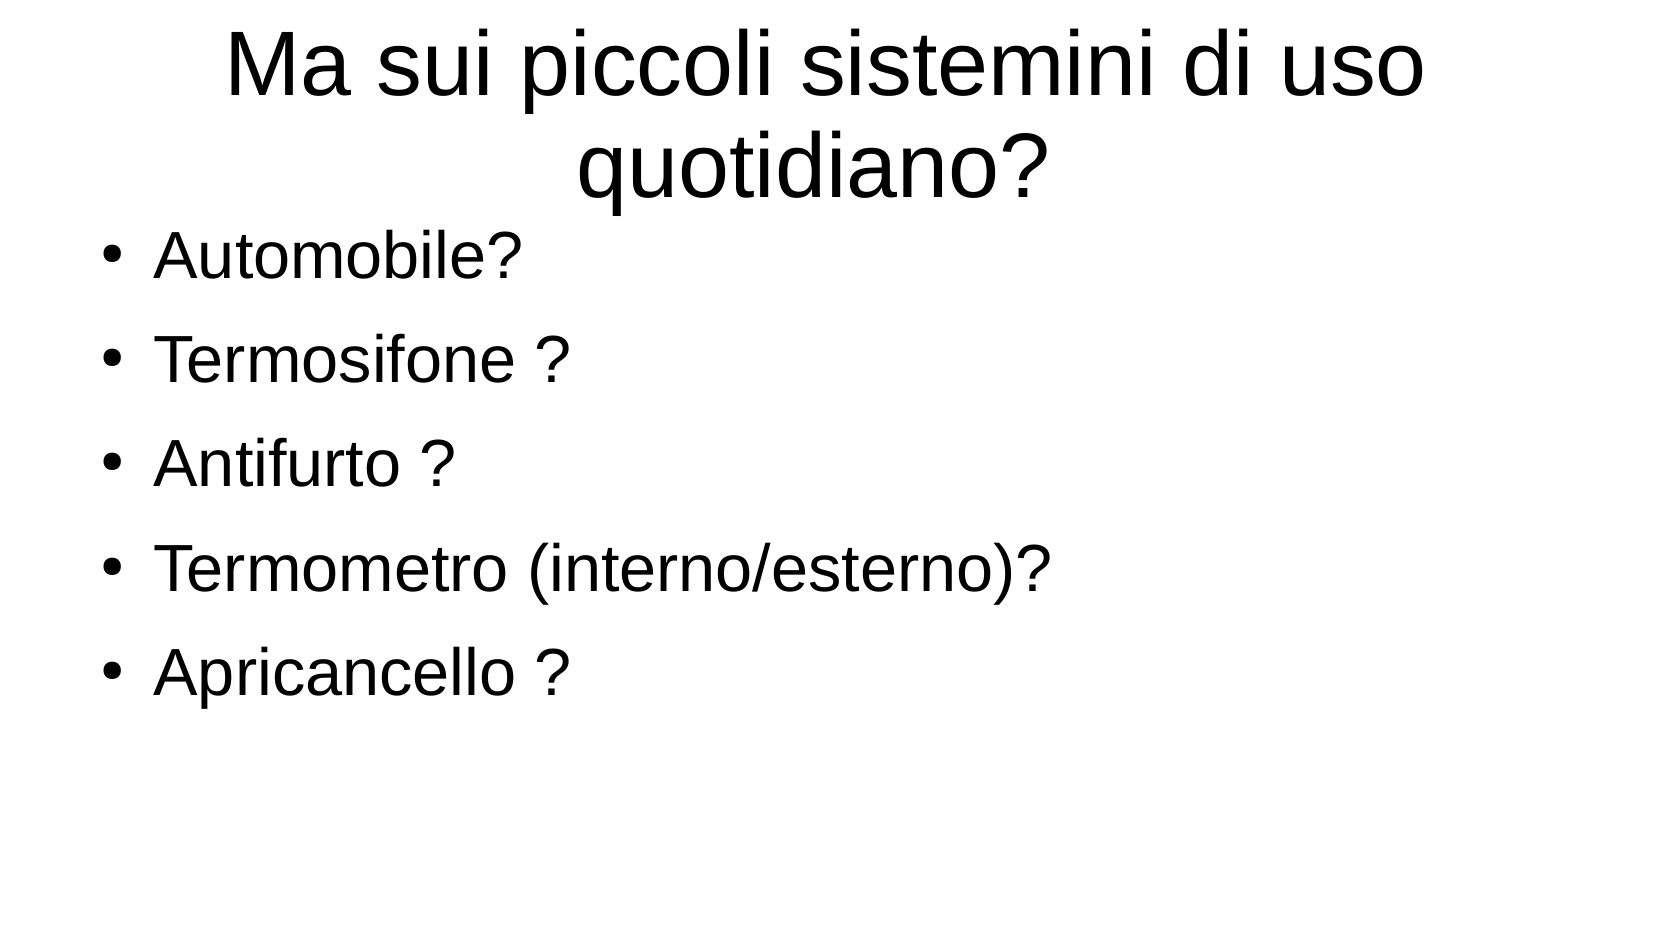

# Ma sui piccoli sistemini di uso quotidiano?
Automobile?
Termosifone ?
Antifurto ?
Termometro (interno/esterno)?
Apricancello ?